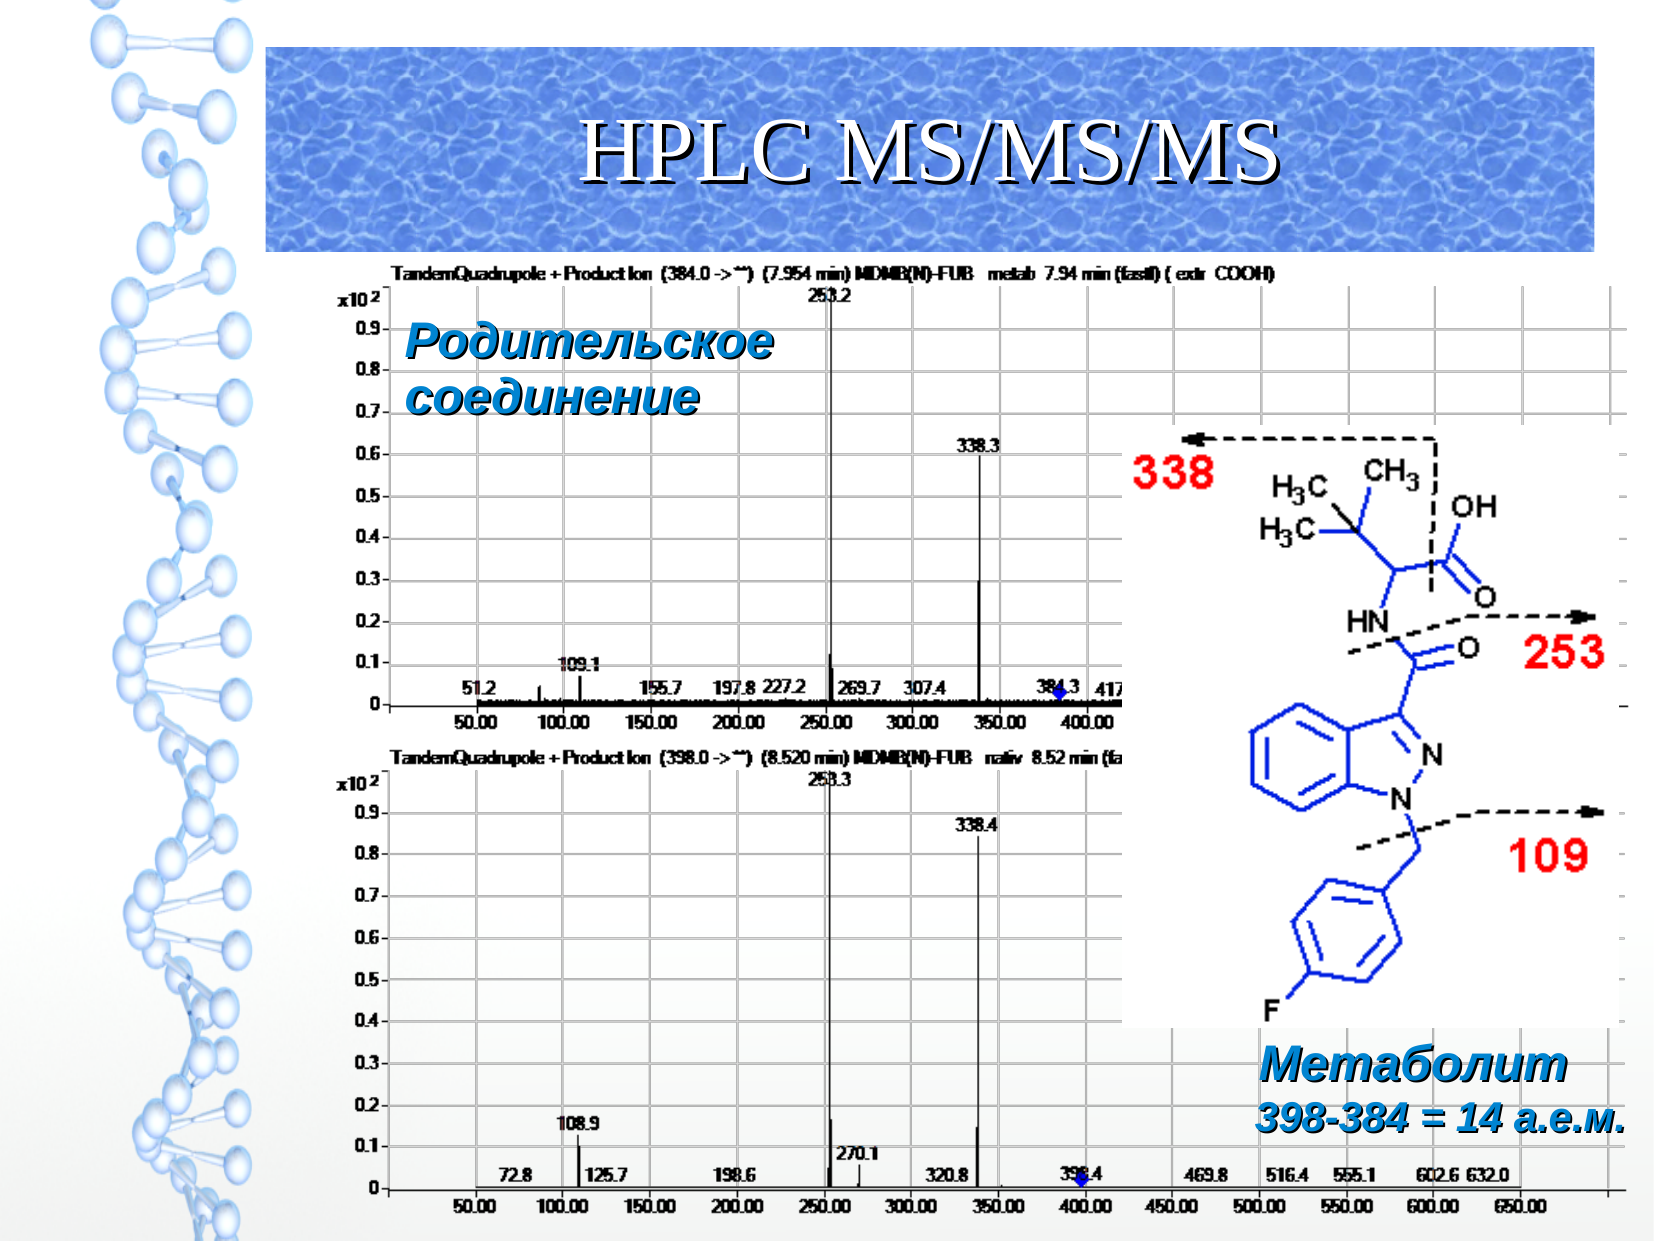

# HPLC MS/MS/MS
Родительское
соединение
Метаболит
398-384 = 14 а.е.м.